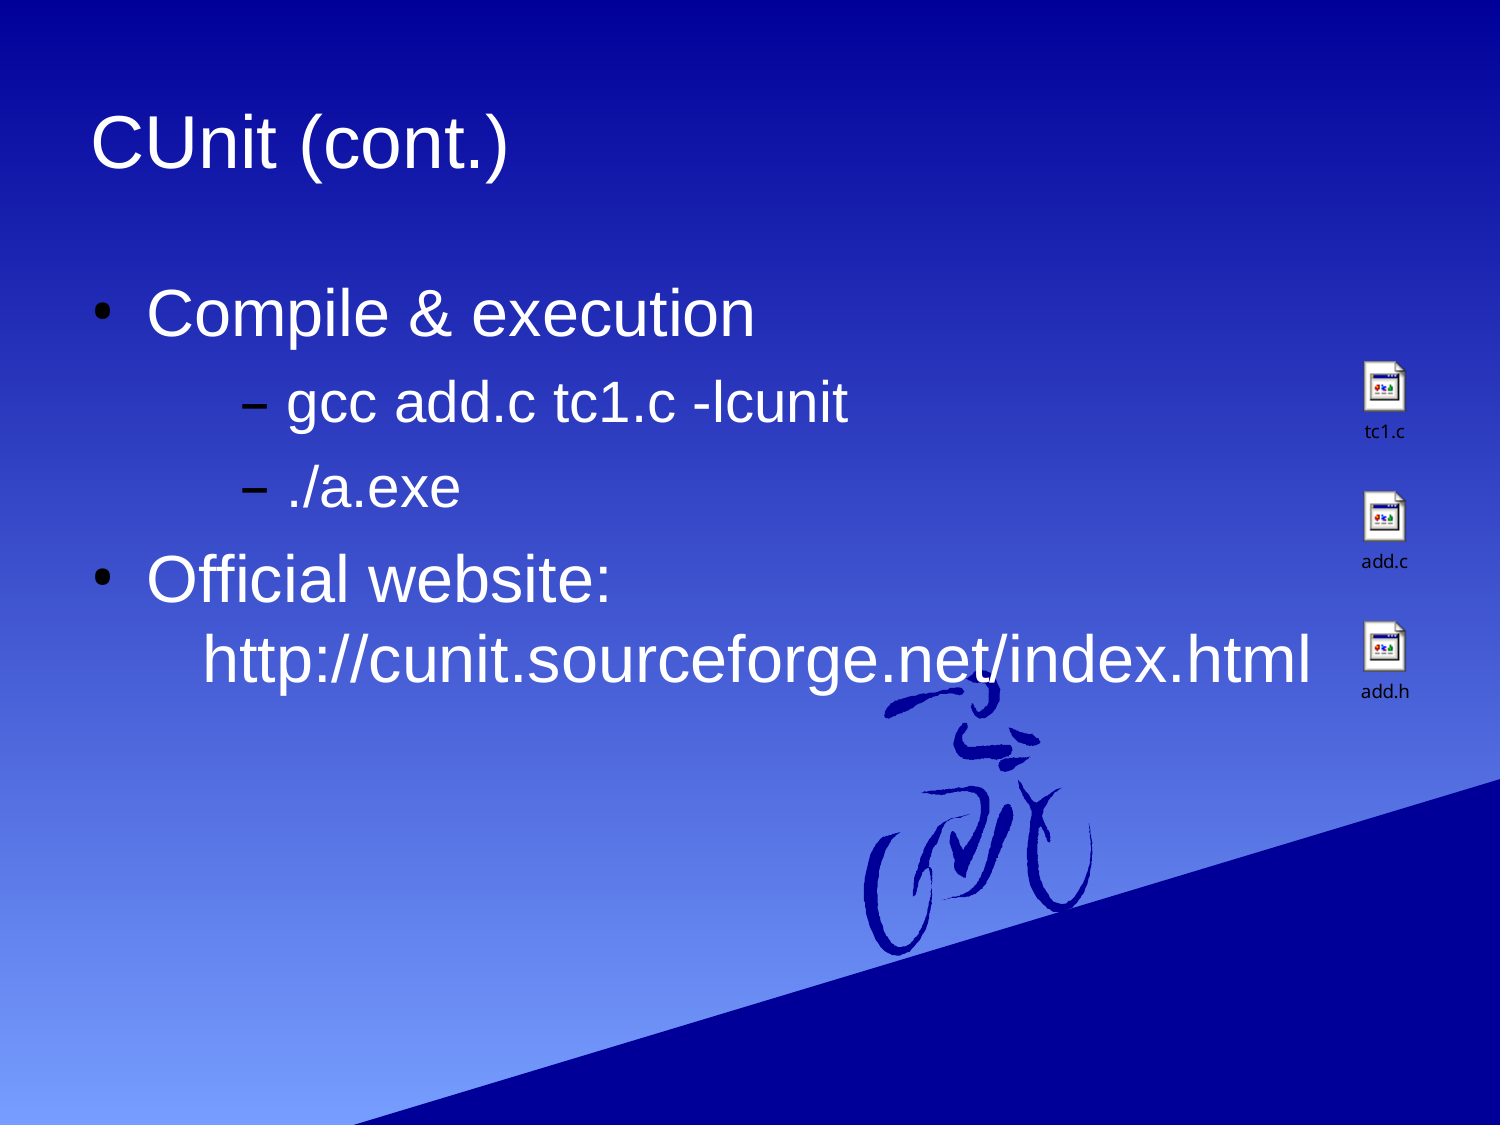

# CUnit (cont.)
Compile & execution
gcc add.c tc1.c -lcunit
./a.exe
Official website: http://cunit.sourceforge.net/index.html